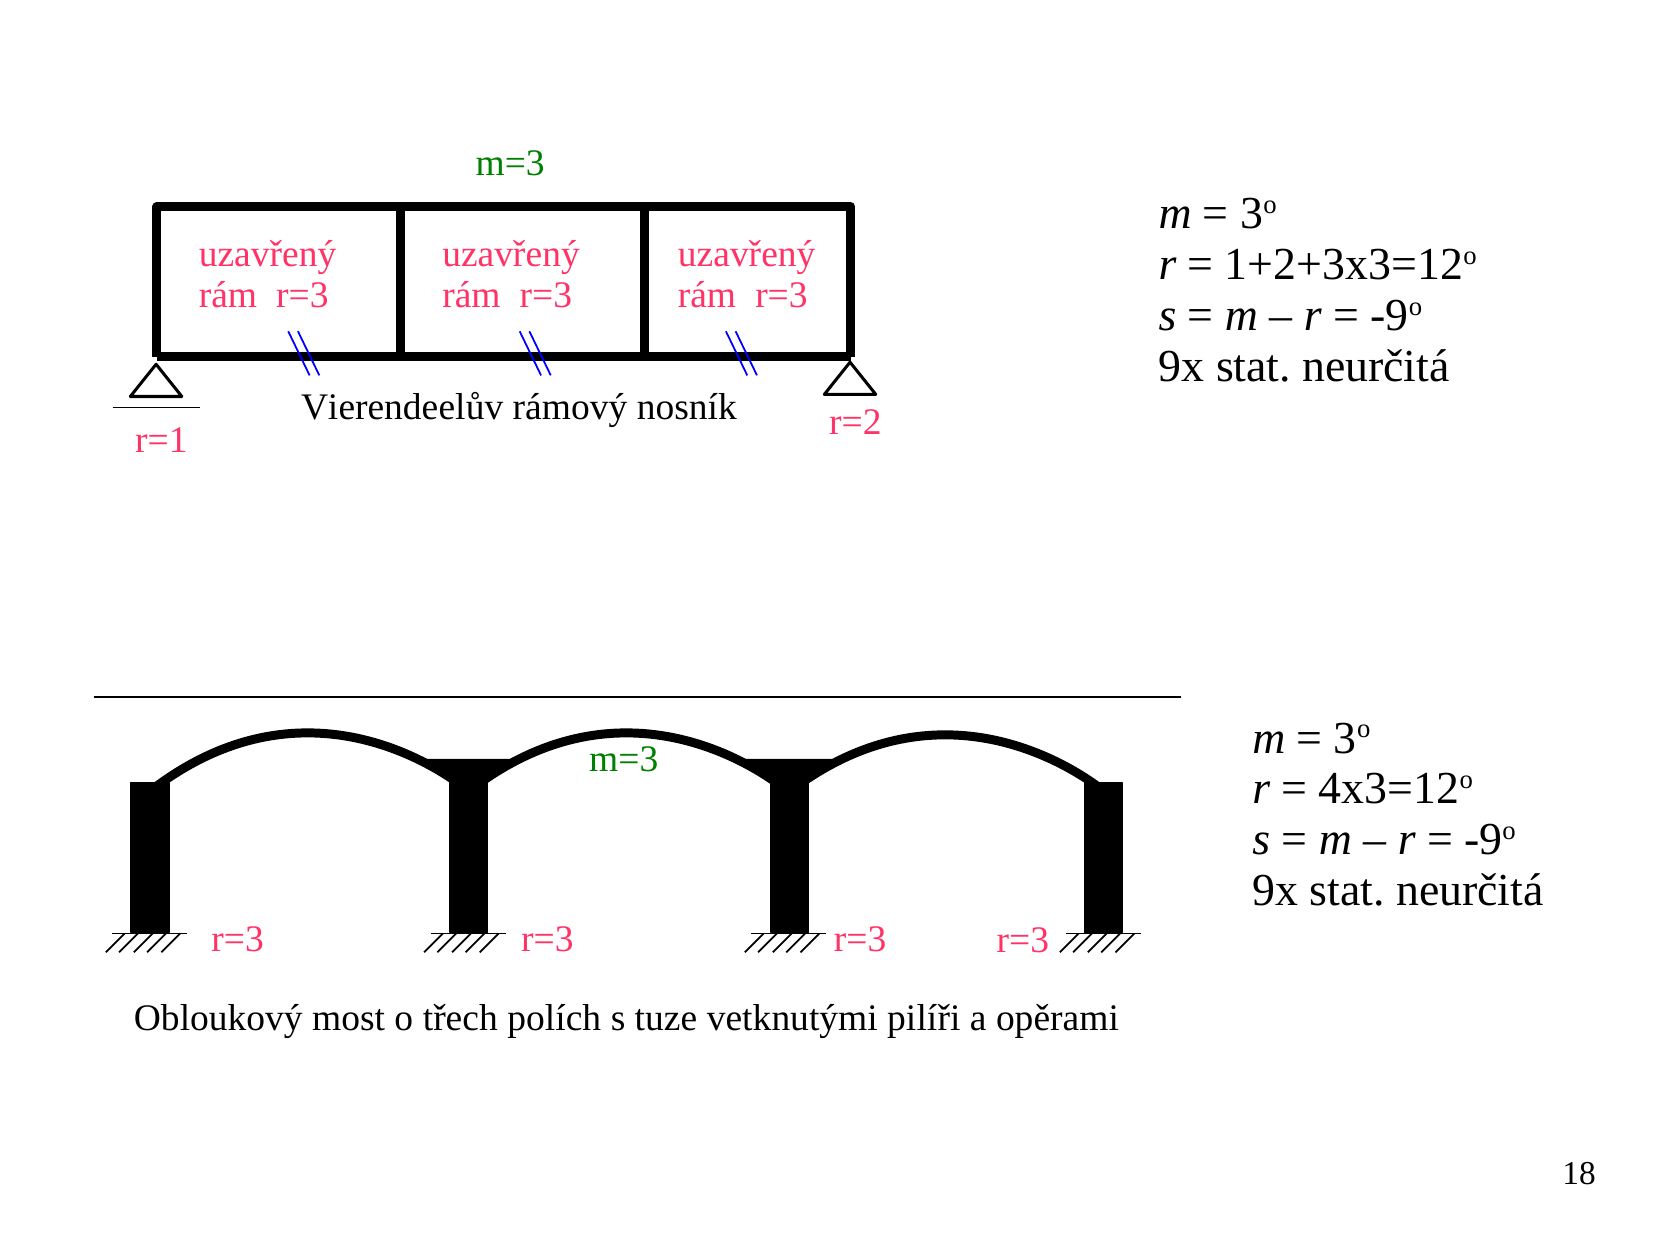

m=3
m = 3o
r = 1+2+3x3=12o
s = m – r = -9o
9x stat. neurčitá
uzavřený rám r=3
uzavřený rám r=3
uzavřený rám r=3
Vierendeelův rámový nosník
r=2
r=1
m = 3o
r = 4x3=12o
s = m – r = -9o
9x stat. neurčitá
m=3
r=3
r=3
r=3
r=3
Obloukový most o třech polích s tuze vetknutými pilíři a opěrami
18